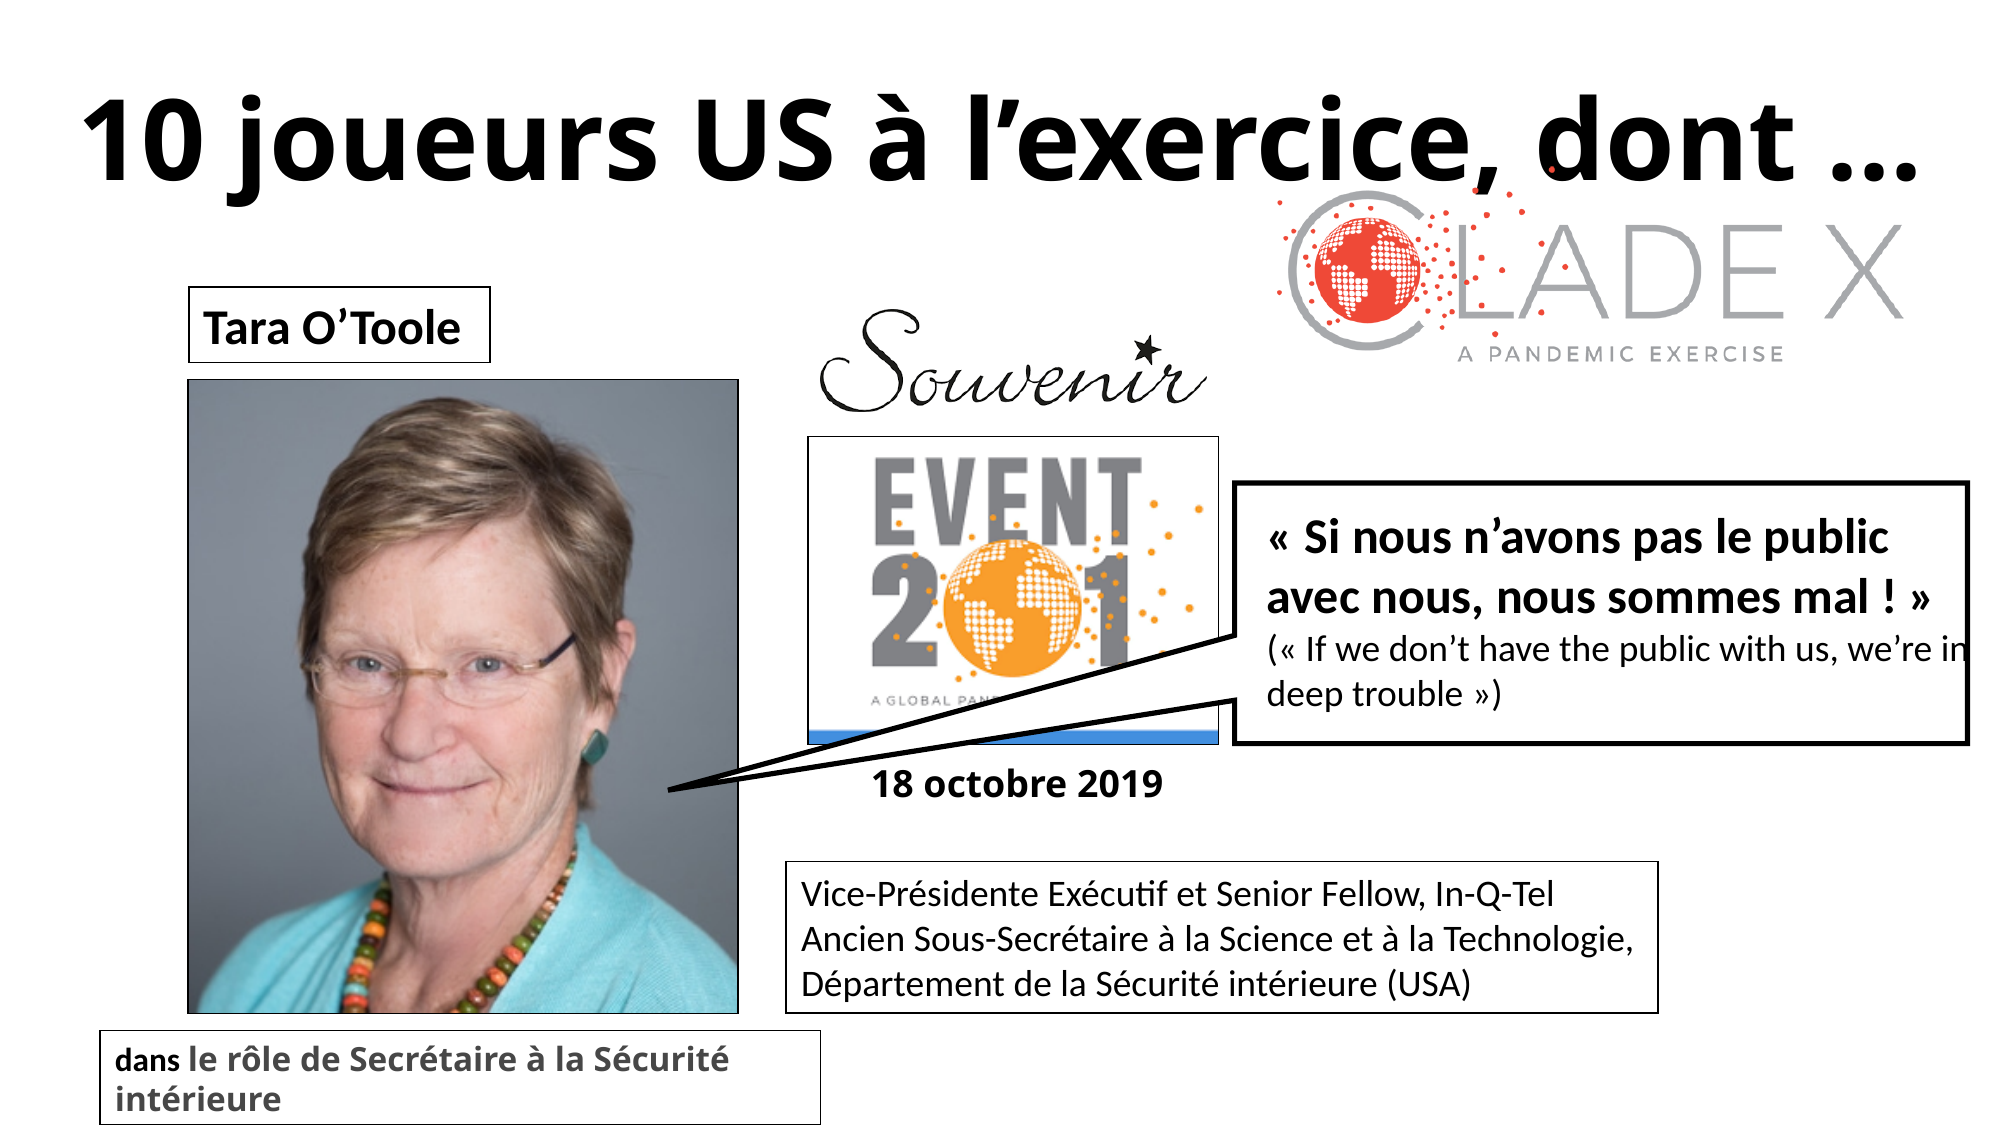

10 joueurs US à l’exercice, dont ...
Tara O’Toole
« Si nous n’avons pas le public avec nous, nous sommes mal ! »
(« If we don’t have the public with us, we’re in deep trouble »)
18 octobre 2019
Vice-Présidente Exécutif et Senior Fellow, In-Q-Tel
Ancien Sous-Secrétaire à la Science et à la Technologie,
Département de la Sécurité intérieure (USA)
dans le rôle de Secrétaire à la Sécurité intérieure